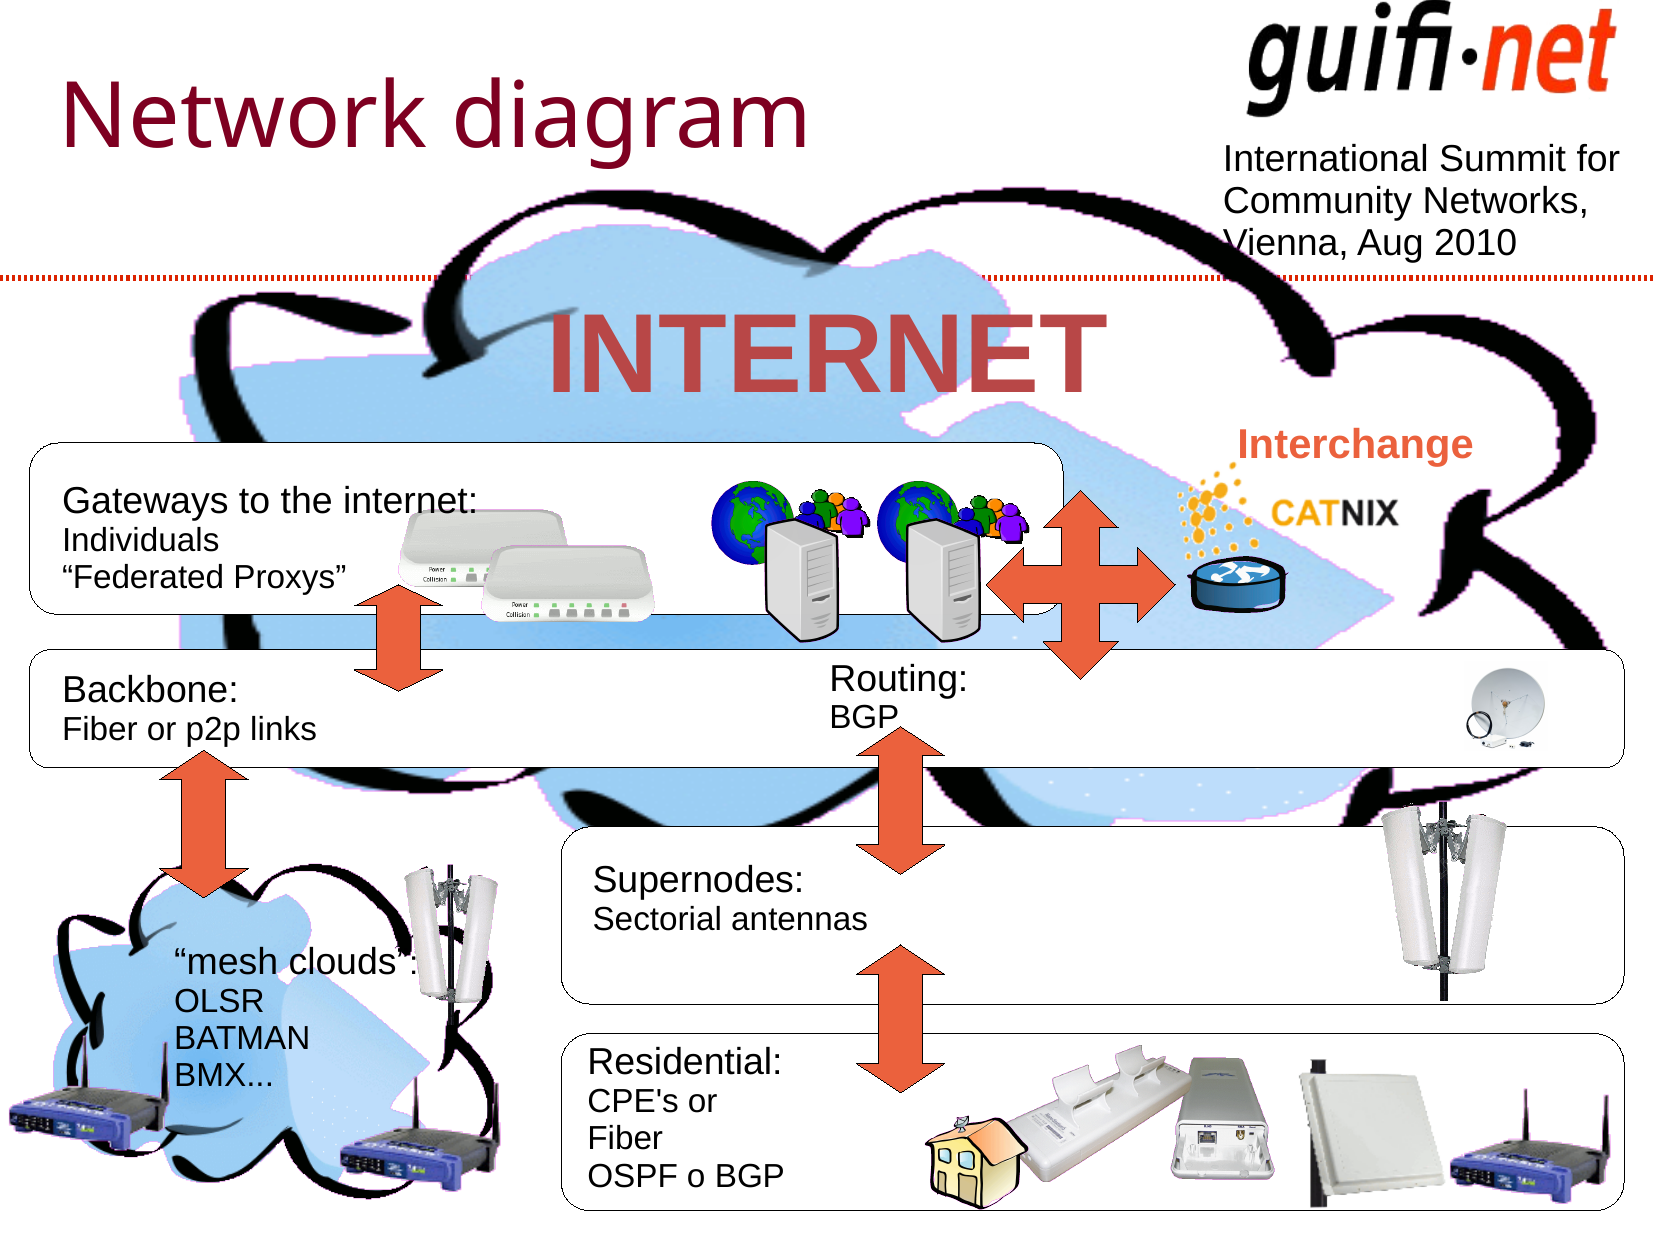

# Network diagram
INTERNET
Interchange
Gateways to the internet:
Individuals
“Federated Proxys”
Routing:
BGP
Backbone:
Fiber or p2p links
Supernodes:
Sectorial antennas
“mesh clouds”:
OLSR
BATMAN
BMX...
Residential:
CPE's or
Fiber
OSPF o BGP